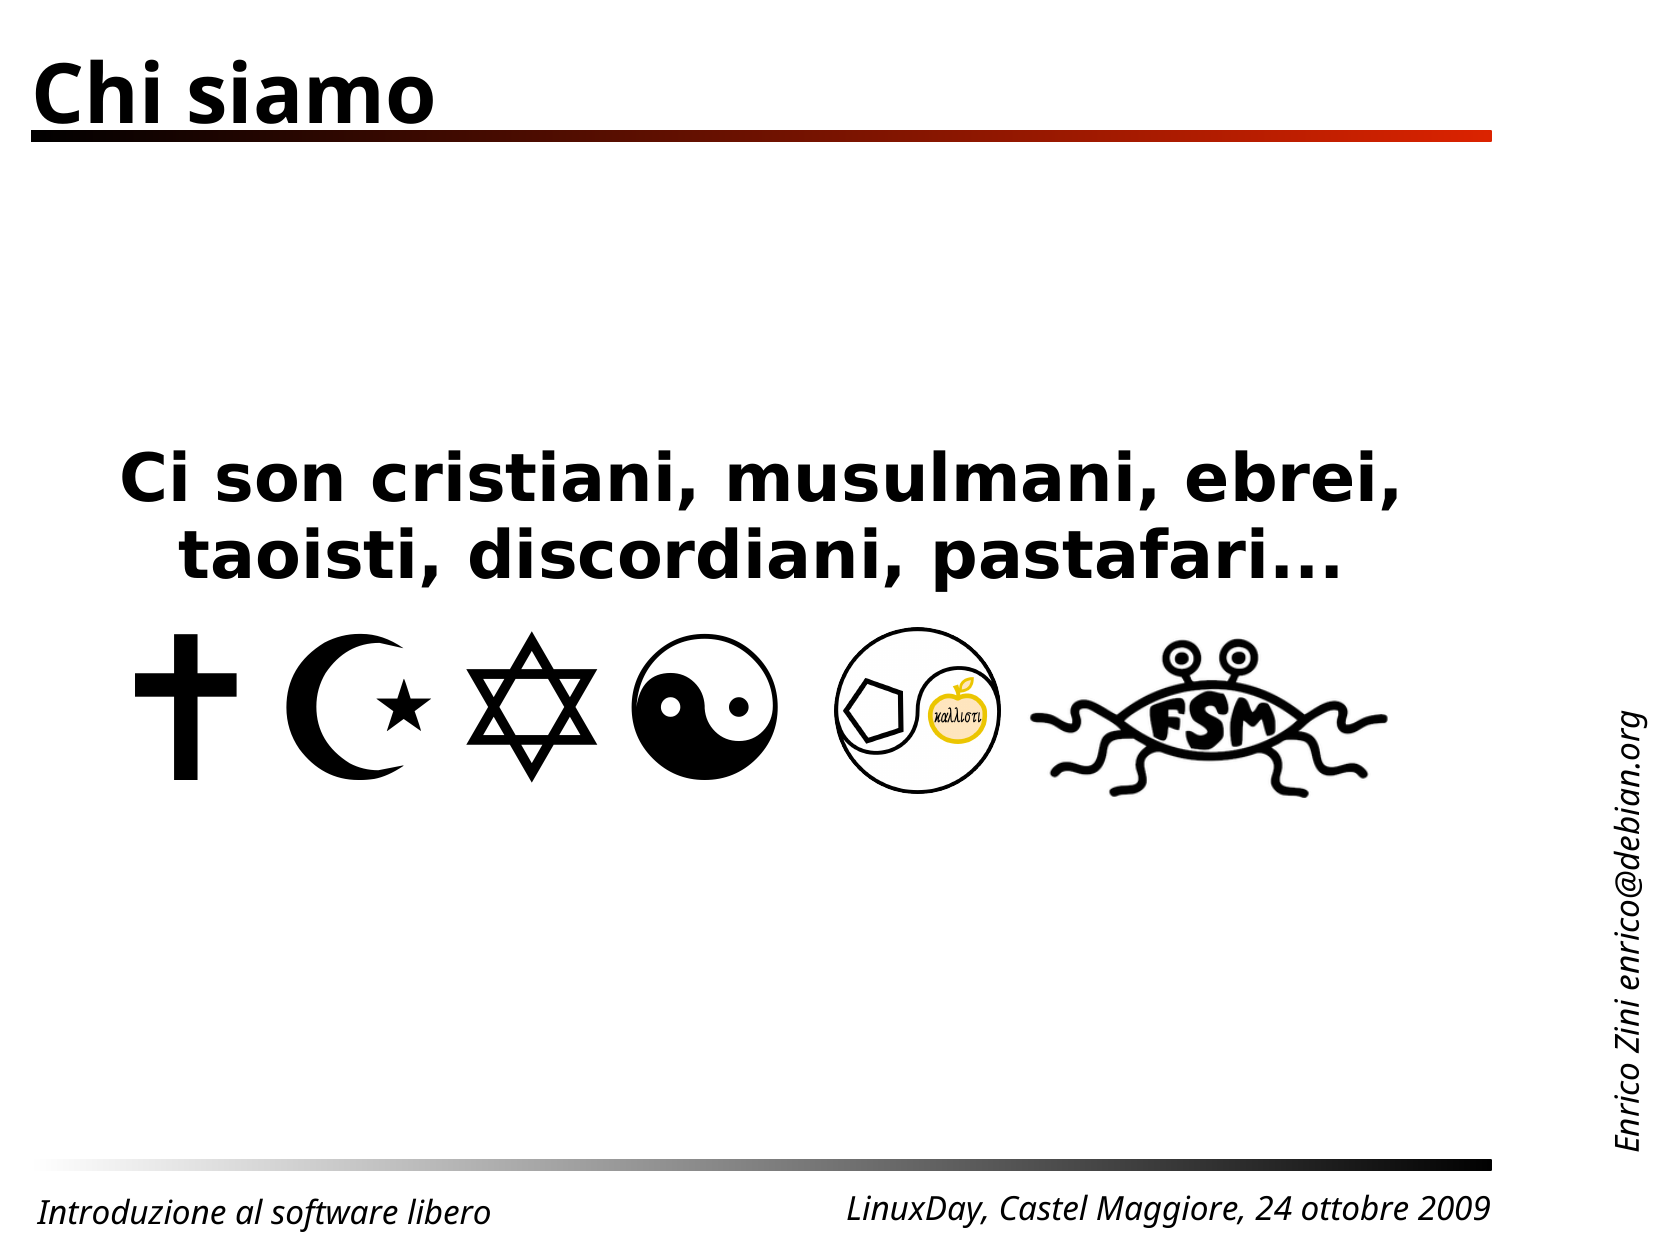

Chi siamo
Ci son cristiani, musulmani, ebrei, taoisti, discordiani, pastafari...
✝☪✡☯